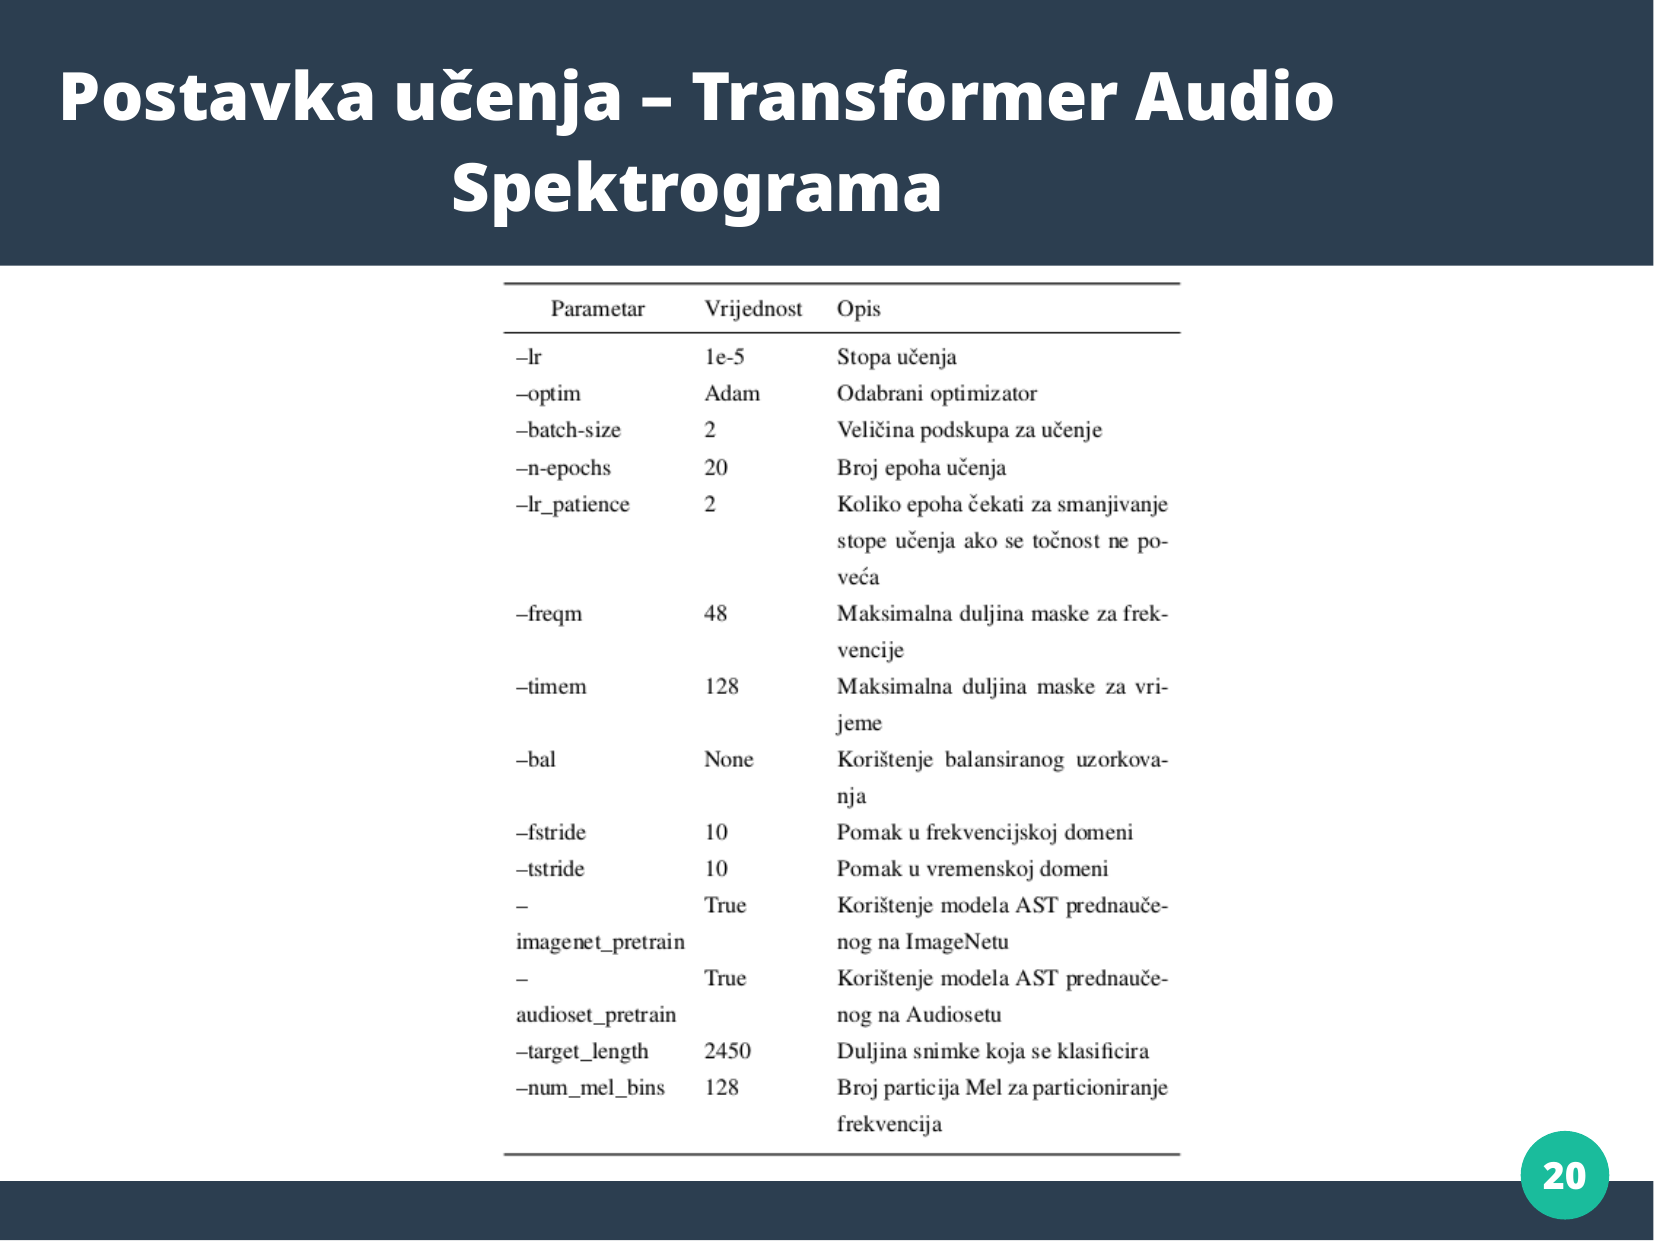

# Postavka učenja – Transformer Audio Spektrograma
20